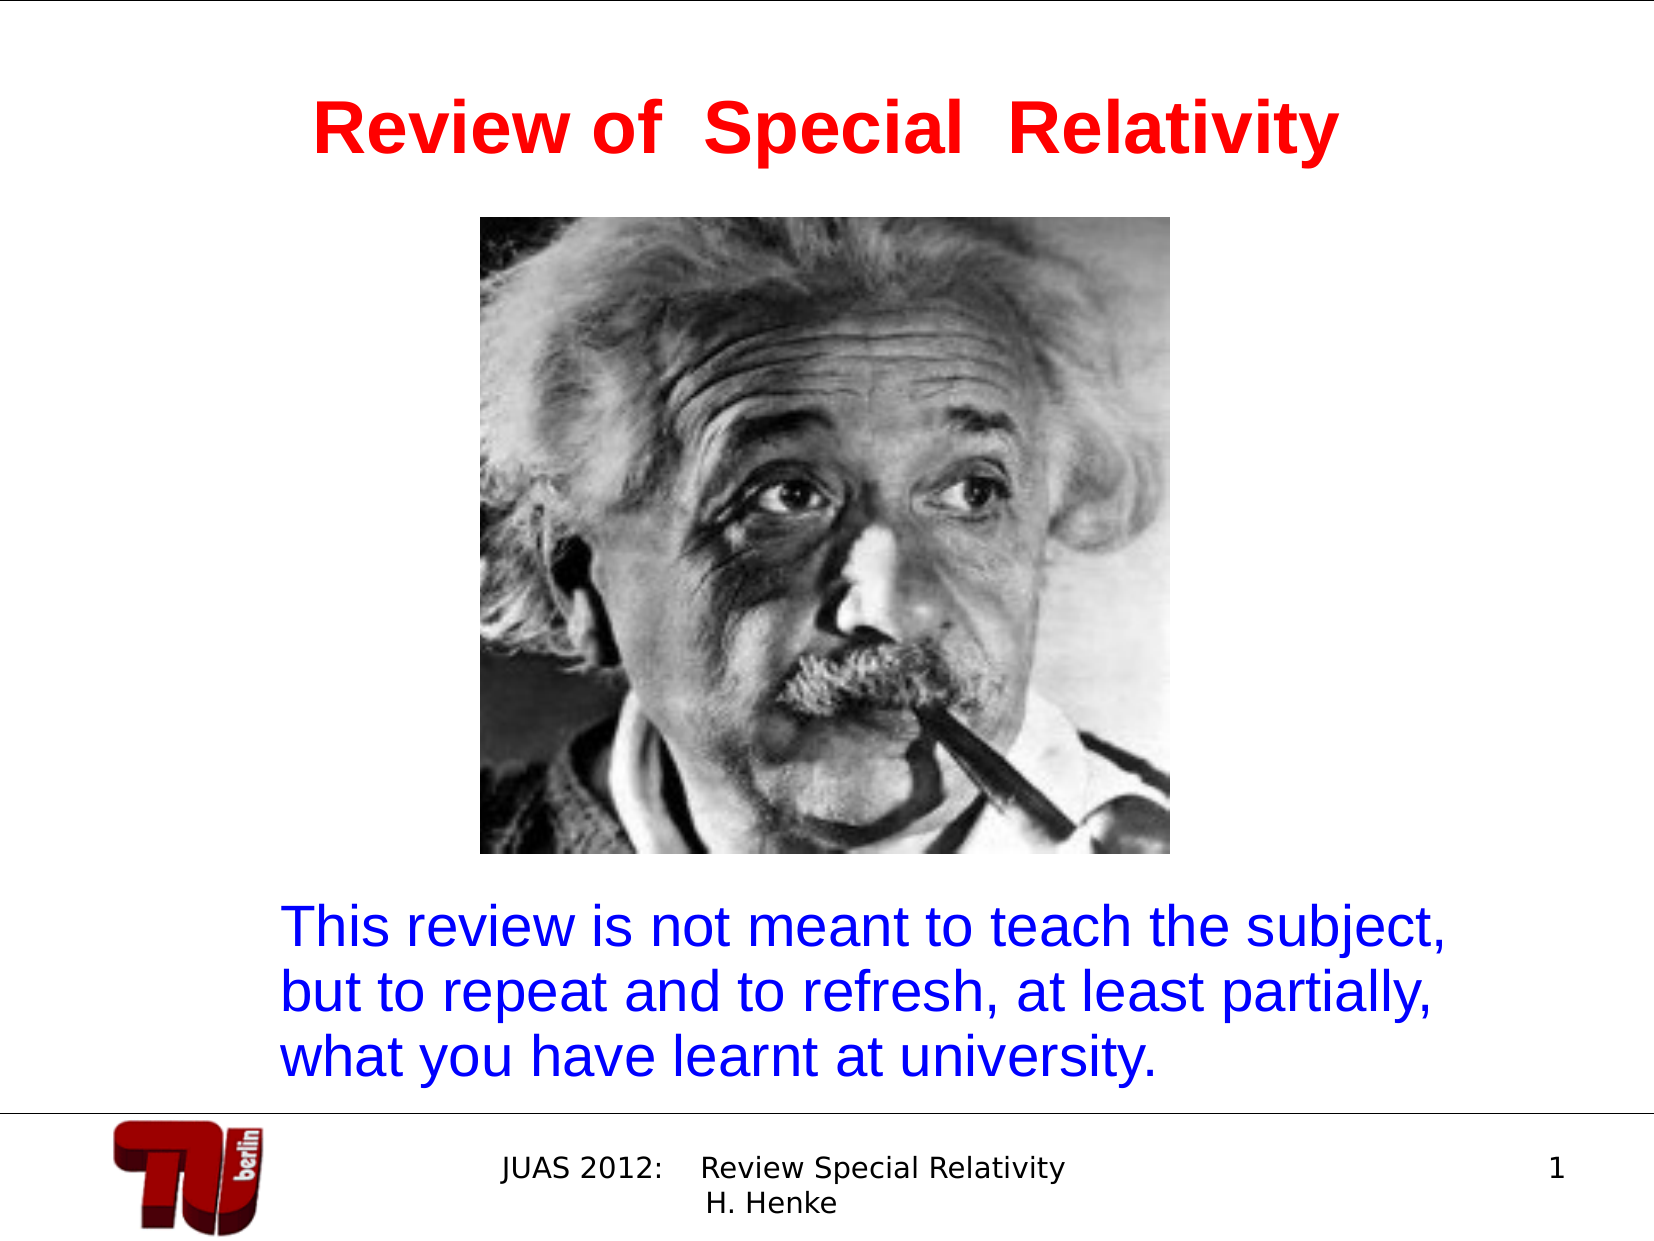

Review of Special Relativity
This review is not meant to teach the subject, but to repeat and to refresh, at least partially, what you have learnt at university.
1